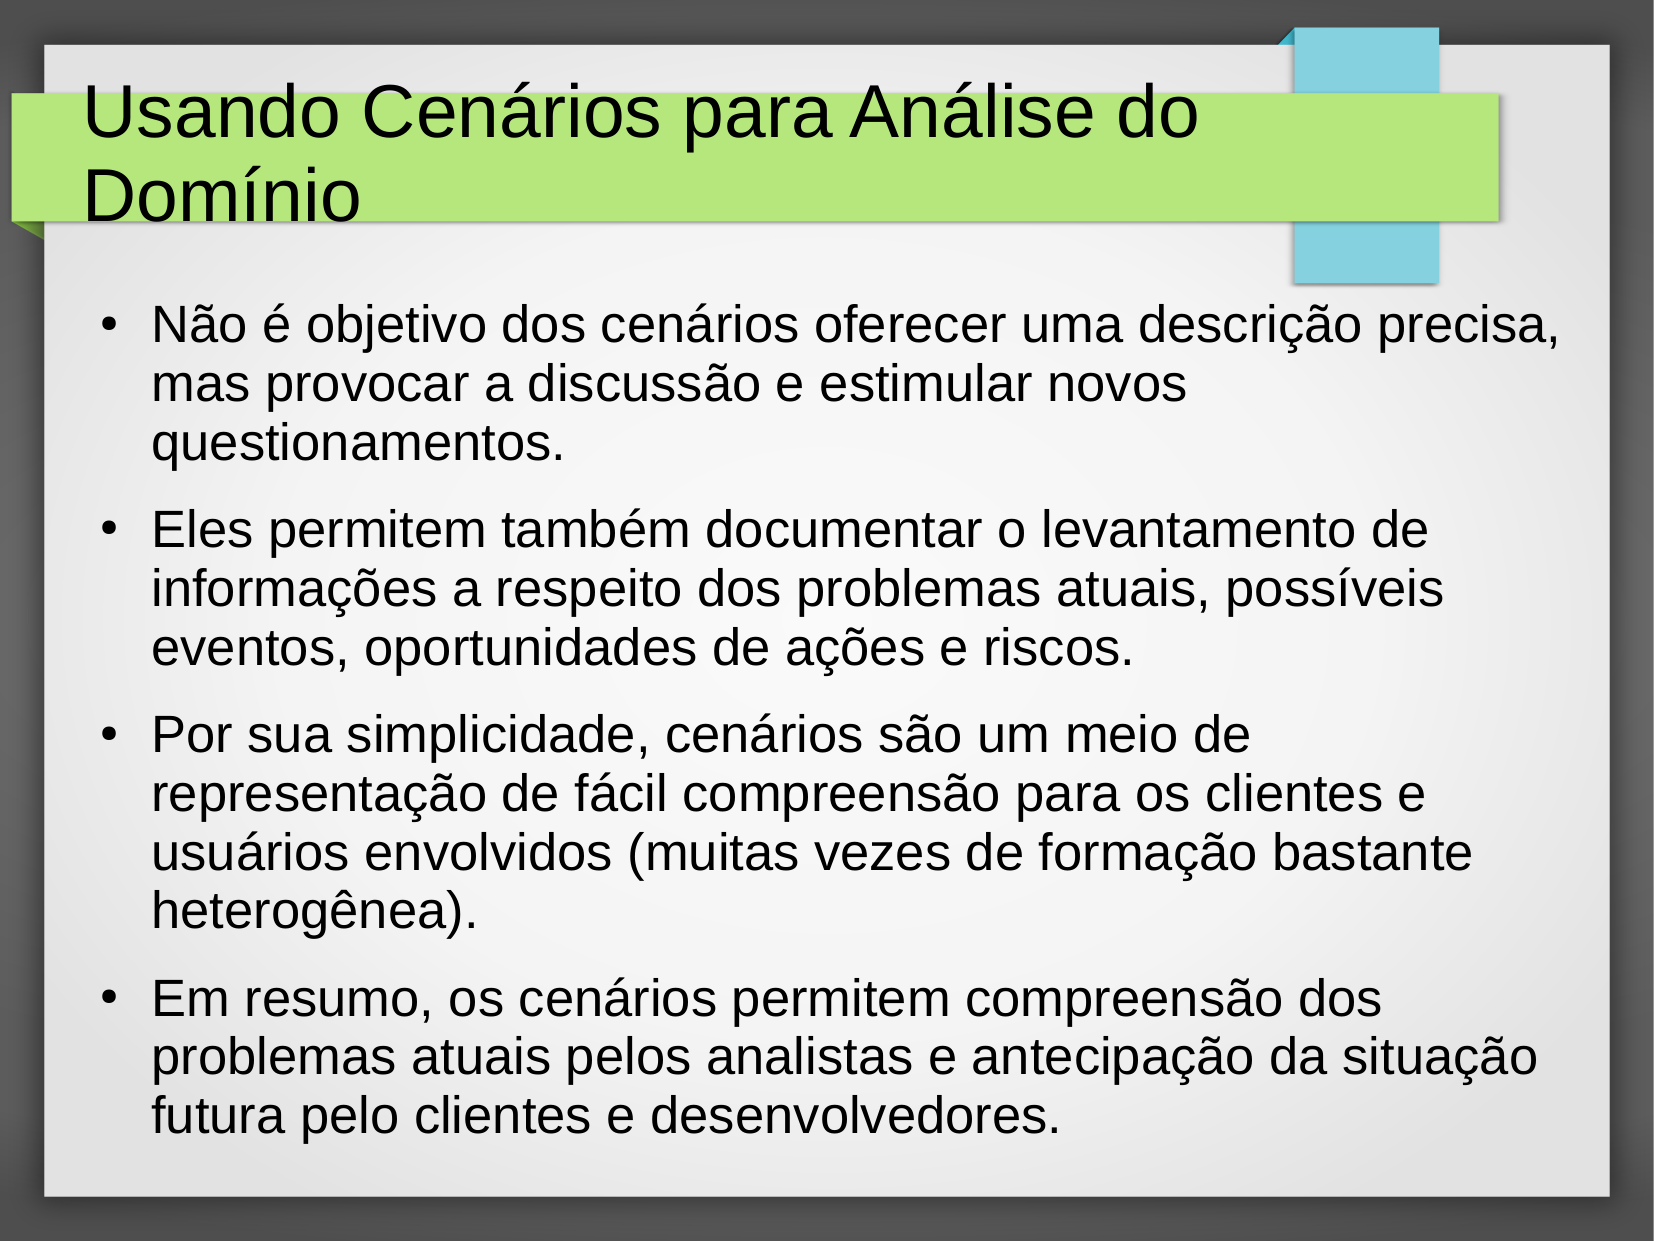

# Usando Cenários para Análise do Domínio
Não é objetivo dos cenários oferecer uma descrição precisa, mas provocar a discussão e estimular novos questionamentos.
Eles permitem também documentar o levantamento de informações a respeito dos problemas atuais, possíveis eventos, oportunidades de ações e riscos.
Por sua simplicidade, cenários são um meio de representação de fácil compreensão para os clientes e usuários envolvidos (muitas vezes de formação bastante heterogênea).
Em resumo, os cenários permitem compreensão dos problemas atuais pelos analistas e antecipação da situação futura pelo clientes e desenvolvedores.